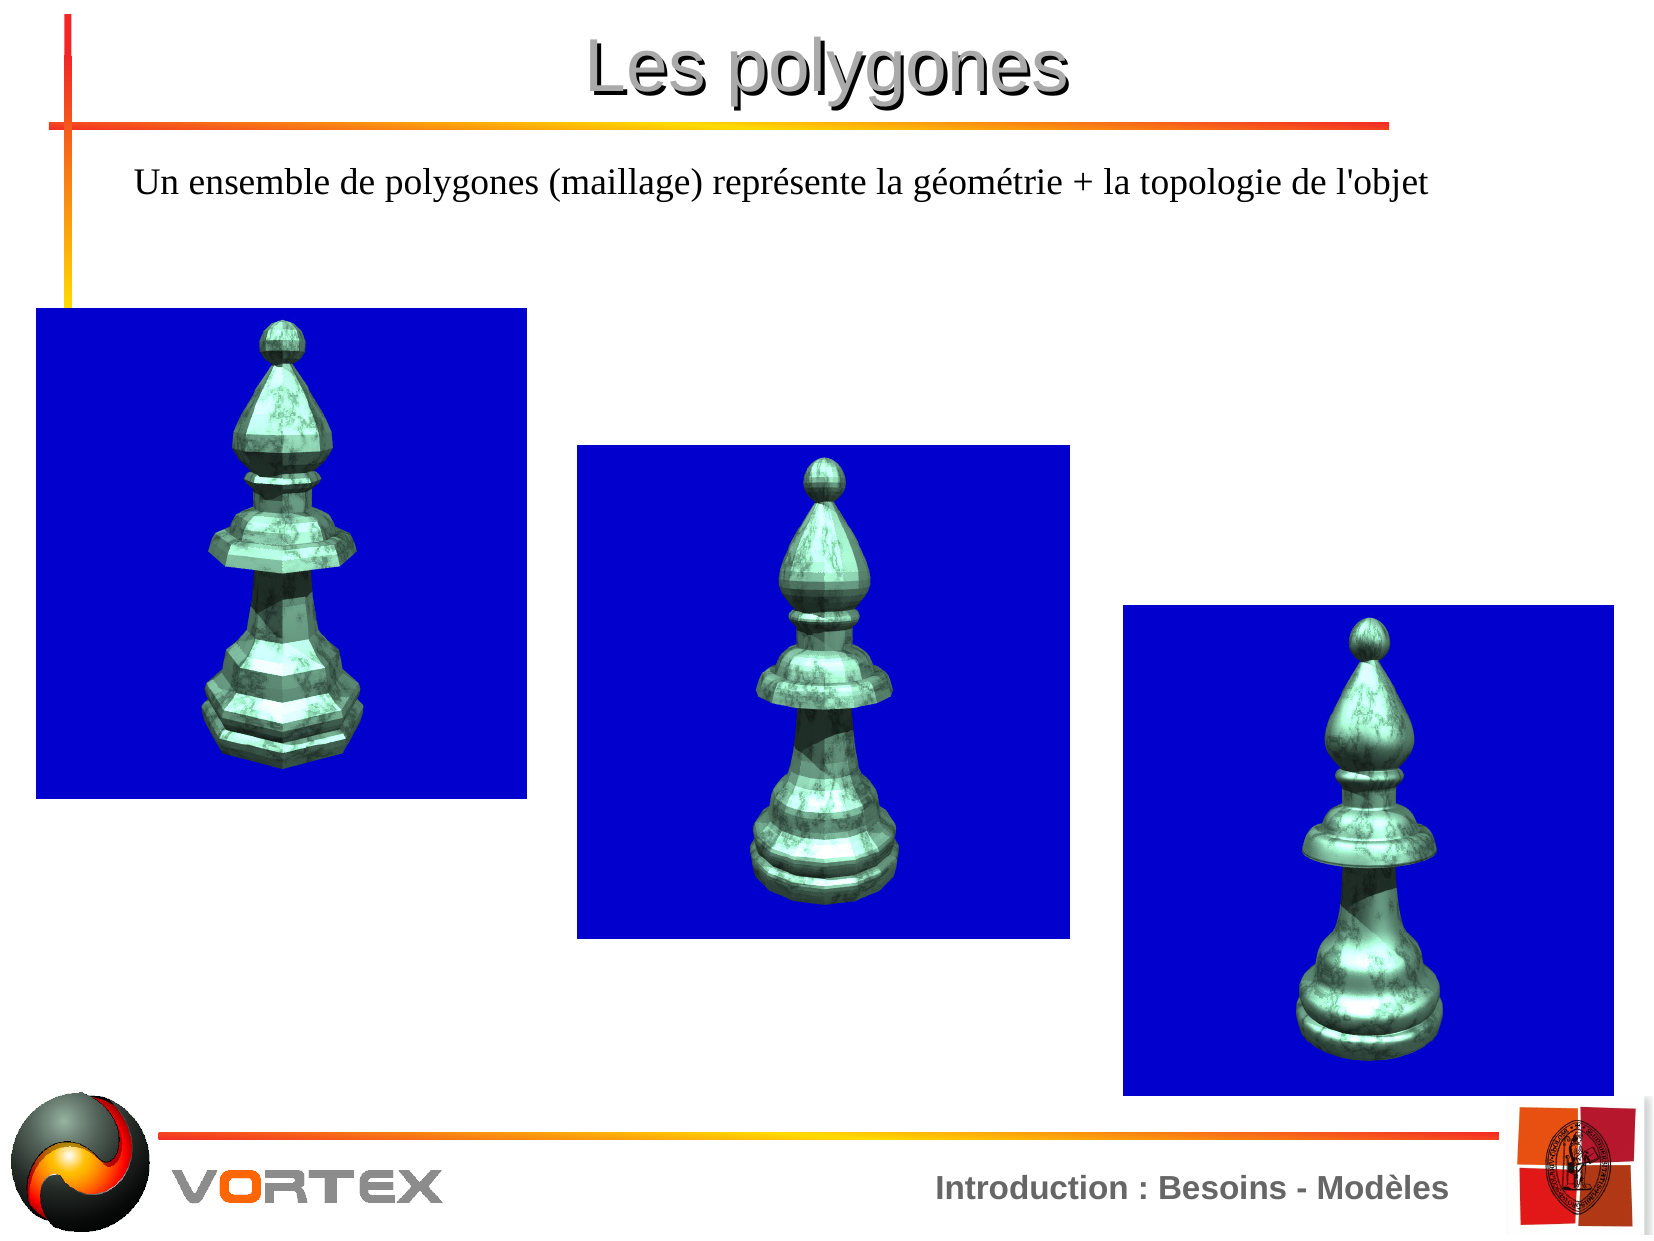

# Les polygones
Un ensemble de polygones (maillage) représente la géométrie + la topologie de l'objet